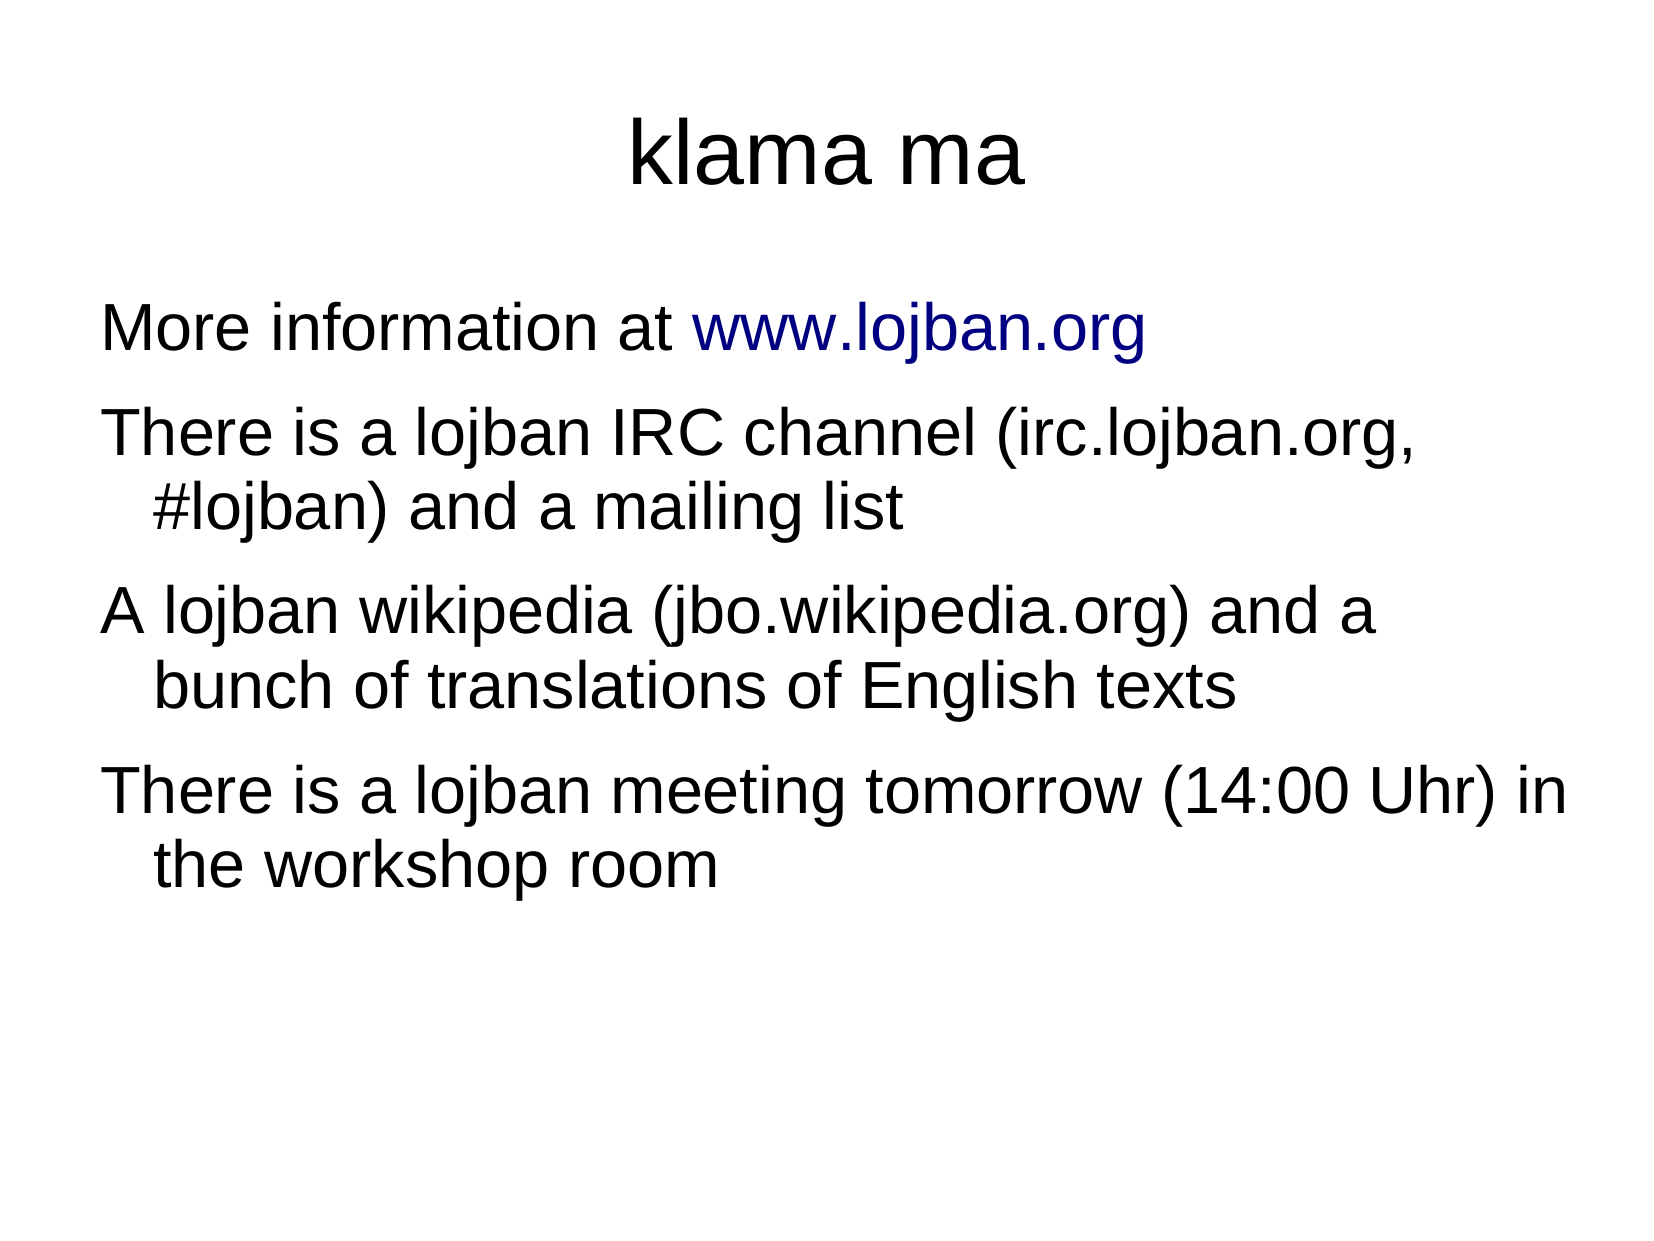

# klama ma
More information at www.lojban.org
There is a lojban IRC channel (irc.lojban.org, #lojban) and a mailing list
A lojban wikipedia (jbo.wikipedia.org) and a bunch of translations of English texts
There is a lojban meeting tomorrow (14:00 Uhr) in the workshop room